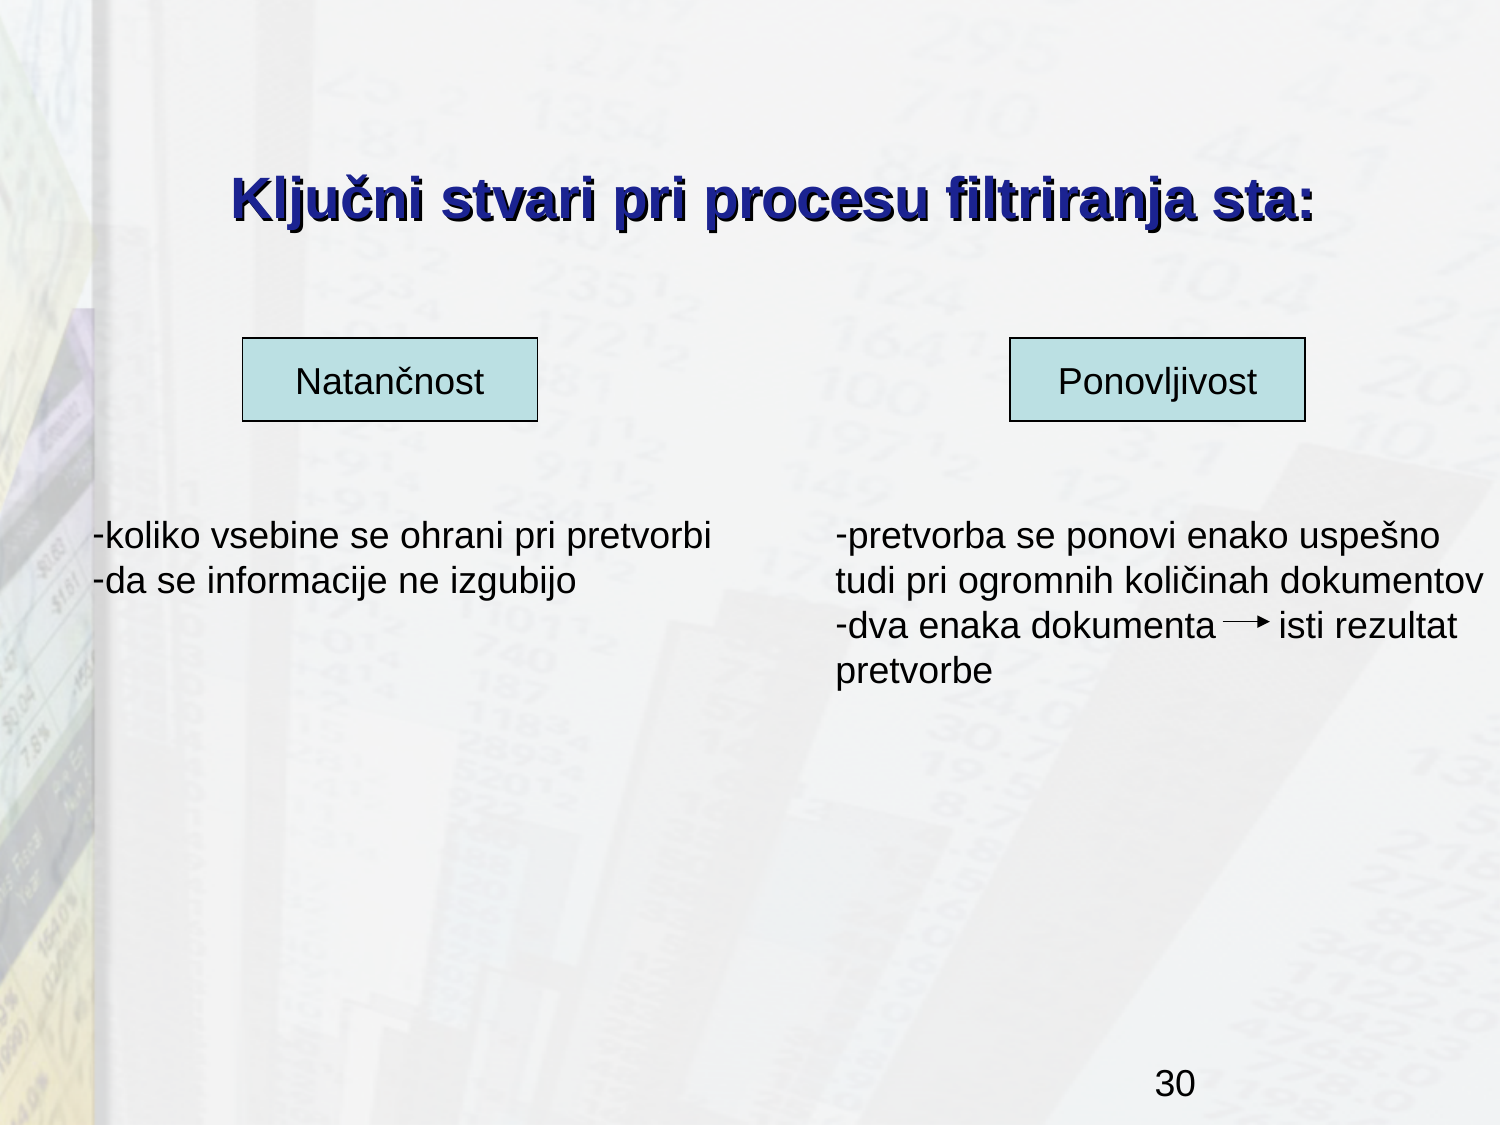

# Ključni stvari pri procesu filtriranja sta:
Natančnost
Ponovljivost
koliko vsebine se ohrani pri pretvorbi
da se informacije ne izgubijo
pretvorba se ponovi enako uspešno
tudi pri ogromnih količinah dokumentov
dva enaka dokumenta isti rezultat
pretvorbe
30